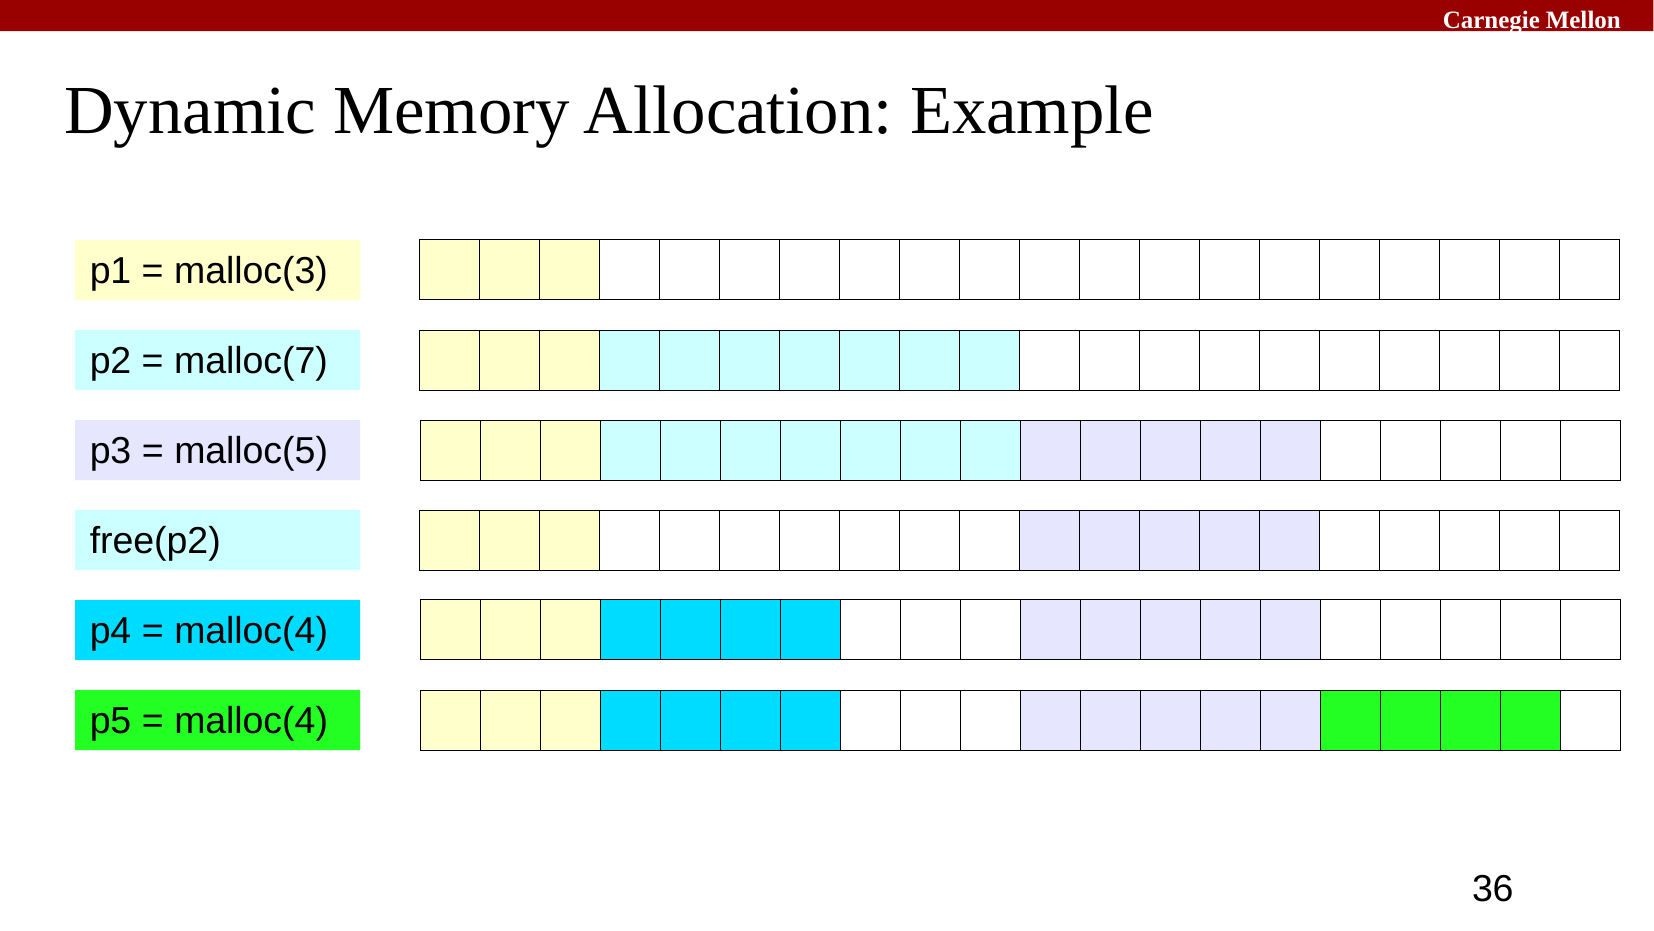

# Dynamic Memory Allocation: Example
p1 = malloc(3)
p2 = malloc(7)
p3 = malloc(5)
free(p2)
p4 = malloc(4)
p5 = malloc(4)